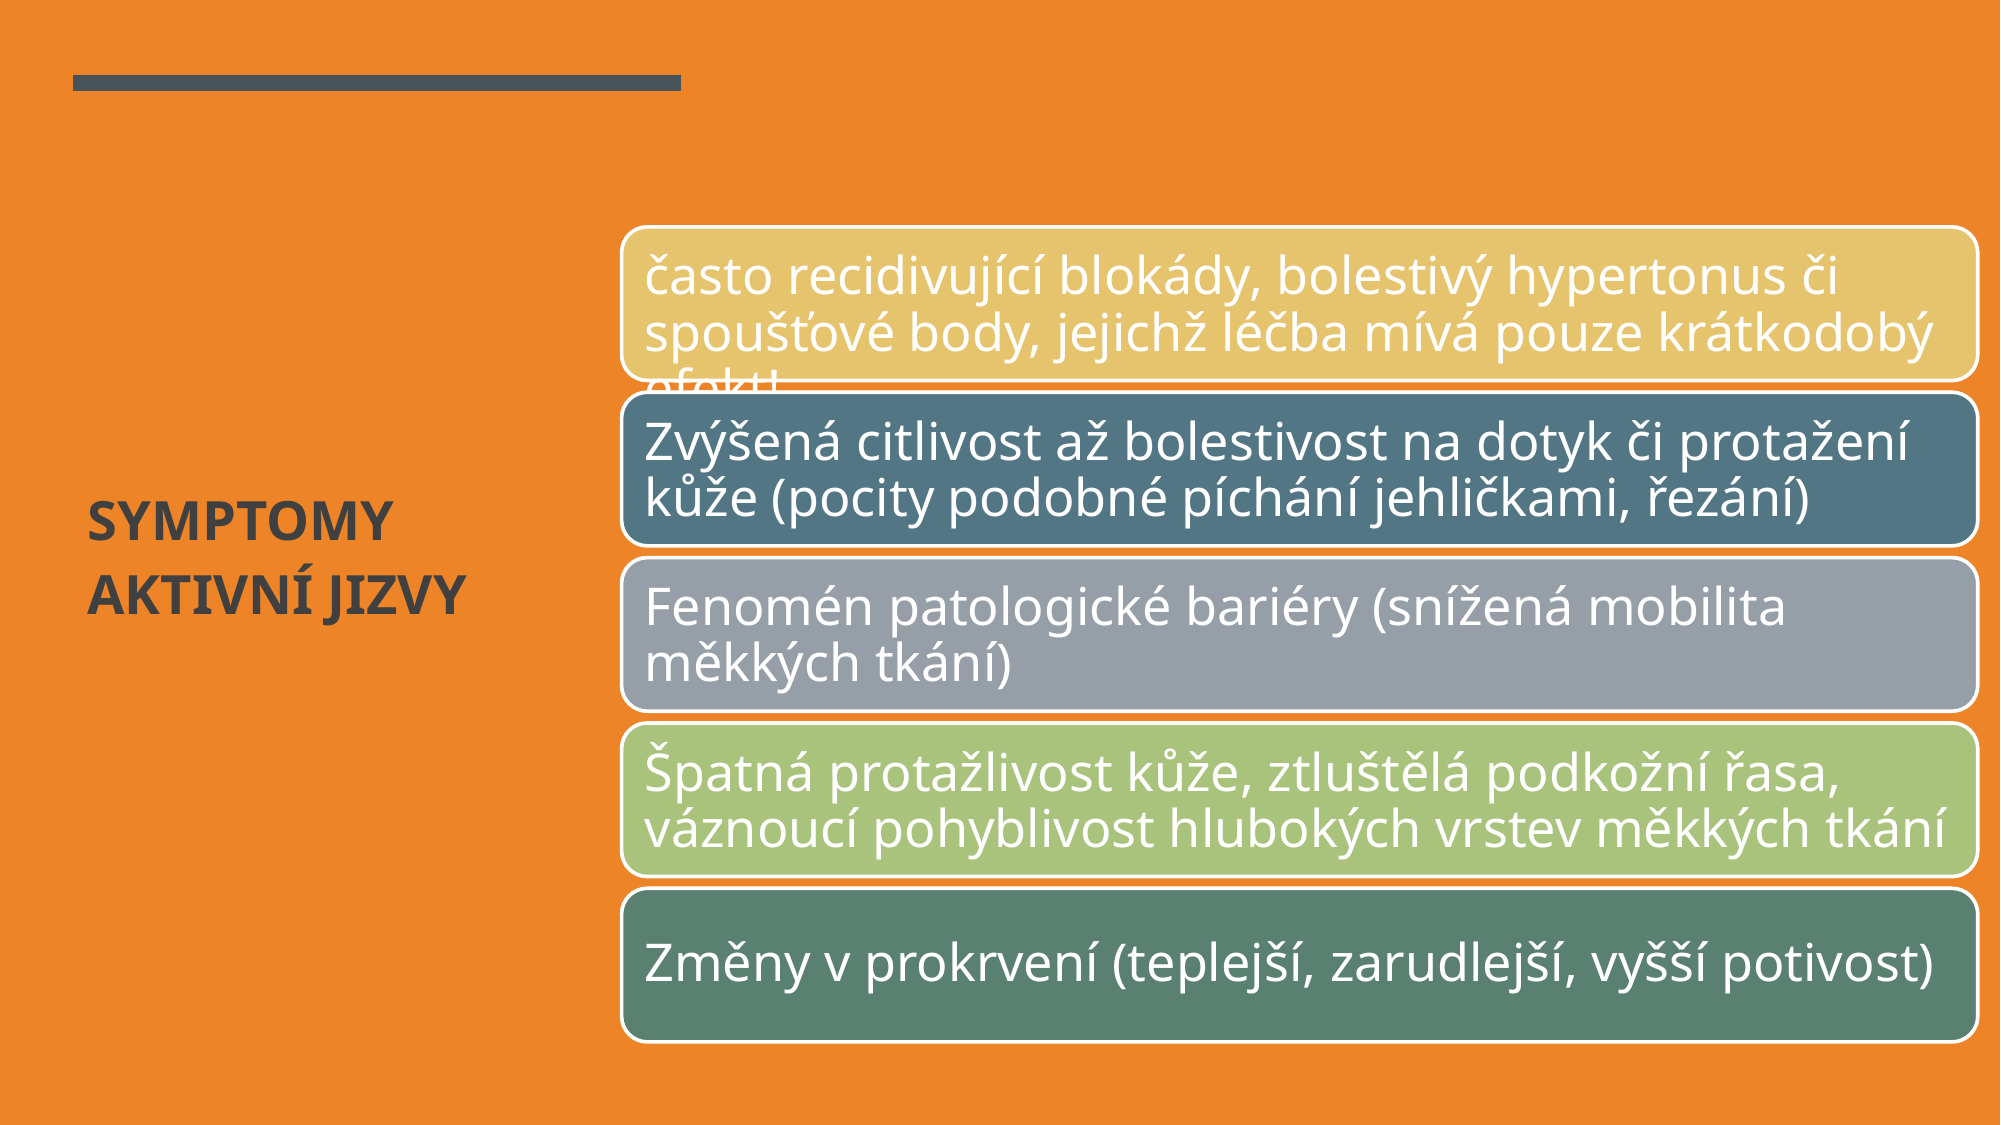

# SYMPTOMY AKTIVNÍ JIZVY
často recidivující blokády, bolestivý hypertonus či spoušťové body, jejichž léčba mívá pouze krátkodobý efekt!
Zvýšená citlivost až bolestivost na dotyk či protažení kůže (pocity podobné píchání jehličkami, řezání)
Fenomén patologické bariéry (snížená mobilita měkkých tkání)
Špatná protažlivost kůže, ztluštělá podkožní řasa, váznoucí pohyblivost hlubokých vrstev měkkých tkání
Změny v prokrvení (teplejší, zarudlejší, vyšší potivost)